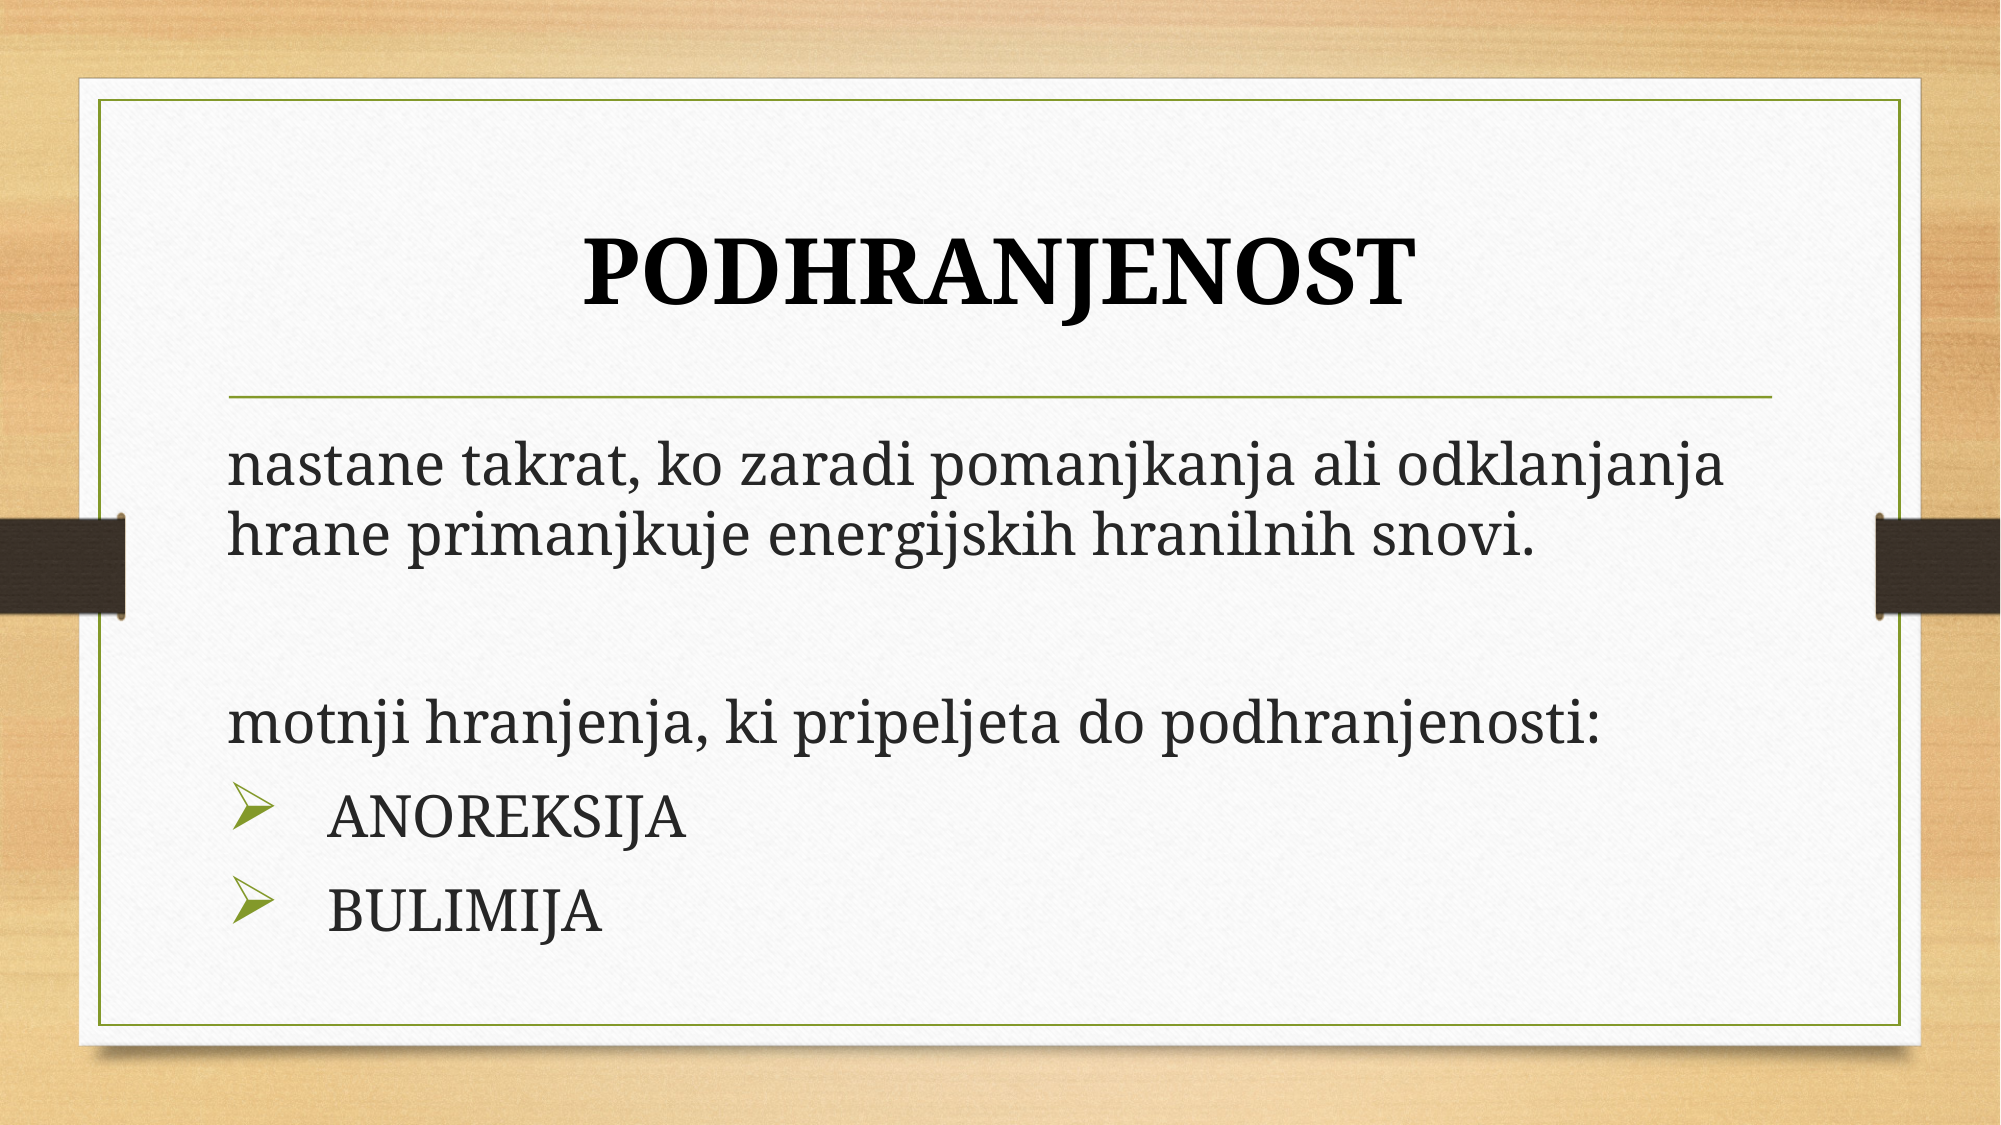

# PODHRANJENOST
nastane takrat, ko zaradi pomanjkanja ali odklanjanja hrane primanjkuje energijskih hranilnih snovi.
motnji hranjenja, ki pripeljeta do podhranjenosti:
ANOREKSIJA
BULIMIJA